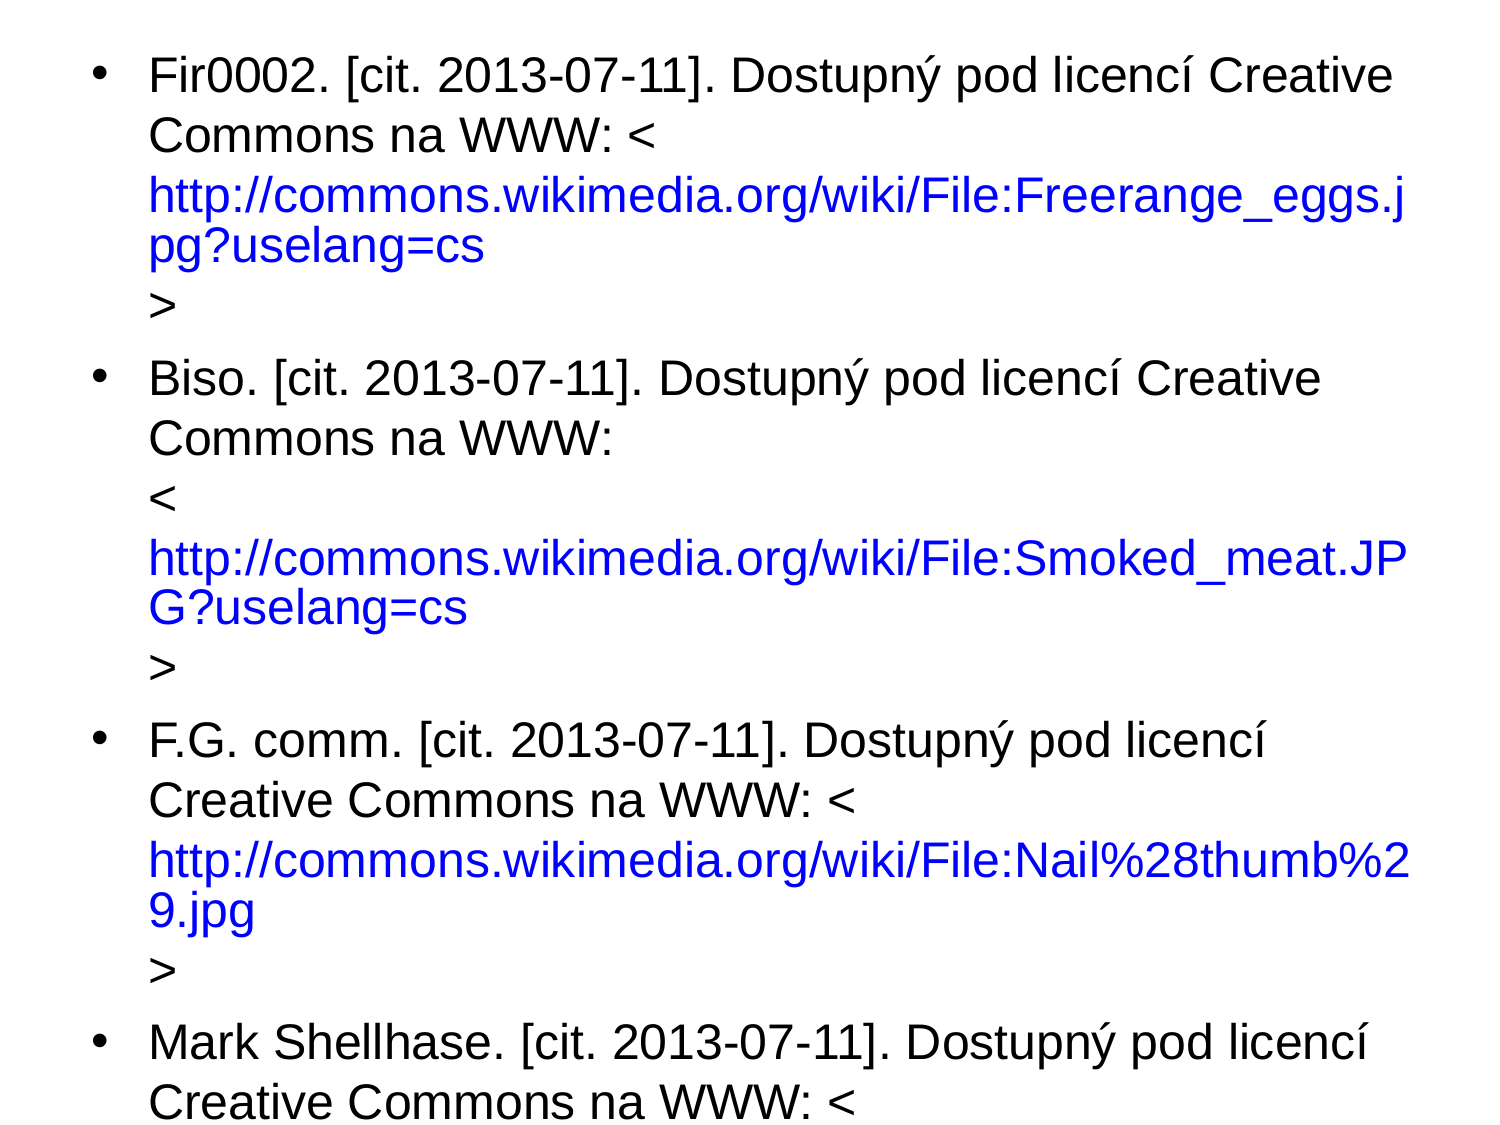

# Fir0002. [cit. 2013-07-11]. Dostupný pod licencí Creative Commons na WWW: <http://commons.wikimedia.org/wiki/File:Freerange_eggs.jpg?uselang=cs>
Biso. [cit. 2013-07-11]. Dostupný pod licencí Creative Commons na WWW:
<http://commons.wikimedia.org/wiki/File:Smoked_meat.JPG?uselang=cs>
F.G. comm. [cit. 2013-07-11]. Dostupný pod licencí Creative Commons na WWW: <http://commons.wikimedia.org/wiki/File:Nail%28thumb%29.jpg>
Mark Shellhase. [cit. 2013-07-11]. Dostupný pod licencí Creative Commons na WWW: <http://commons.wikimedia.org/wiki/File:Salt_Crystals.JPG?uselang=cs>